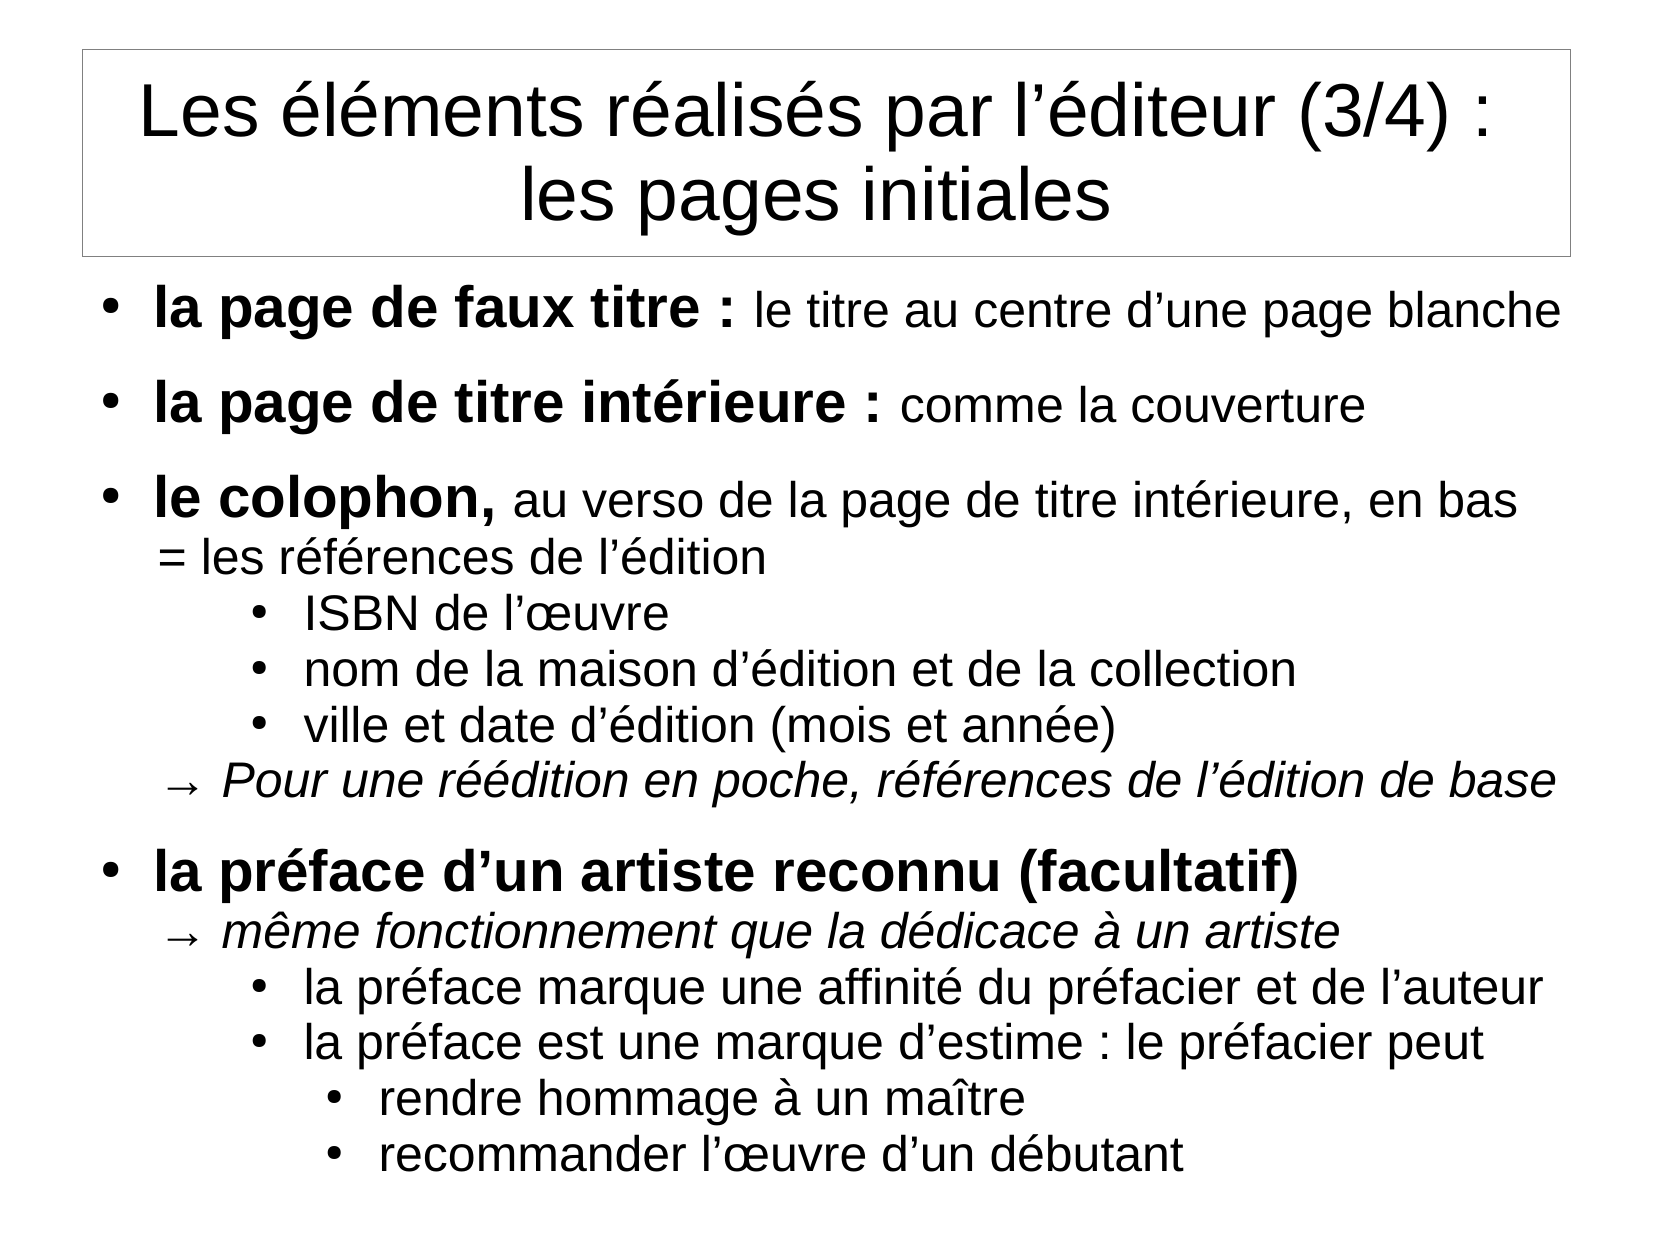

# Les éléments réalisés par l’éditeur (3/4) : les pages initiales
la page de faux titre : le titre au centre d’une page blanche
la page de titre intérieure : comme la couverture
le colophon, au verso de la page de titre intérieure, en bas
= les références de l’édition
ISBN de l’œuvre
nom de la maison d’édition et de la collection
ville et date d’édition (mois et année)
→ Pour une réédition en poche, références de l’édition de base
la préface d’un artiste reconnu (facultatif)
→ même fonctionnement que la dédicace à un artiste
la préface marque une affinité du préfacier et de l’auteur
la préface est une marque d’estime : le préfacier peut
rendre hommage à un maître
recommander l’œuvre d’un débutant